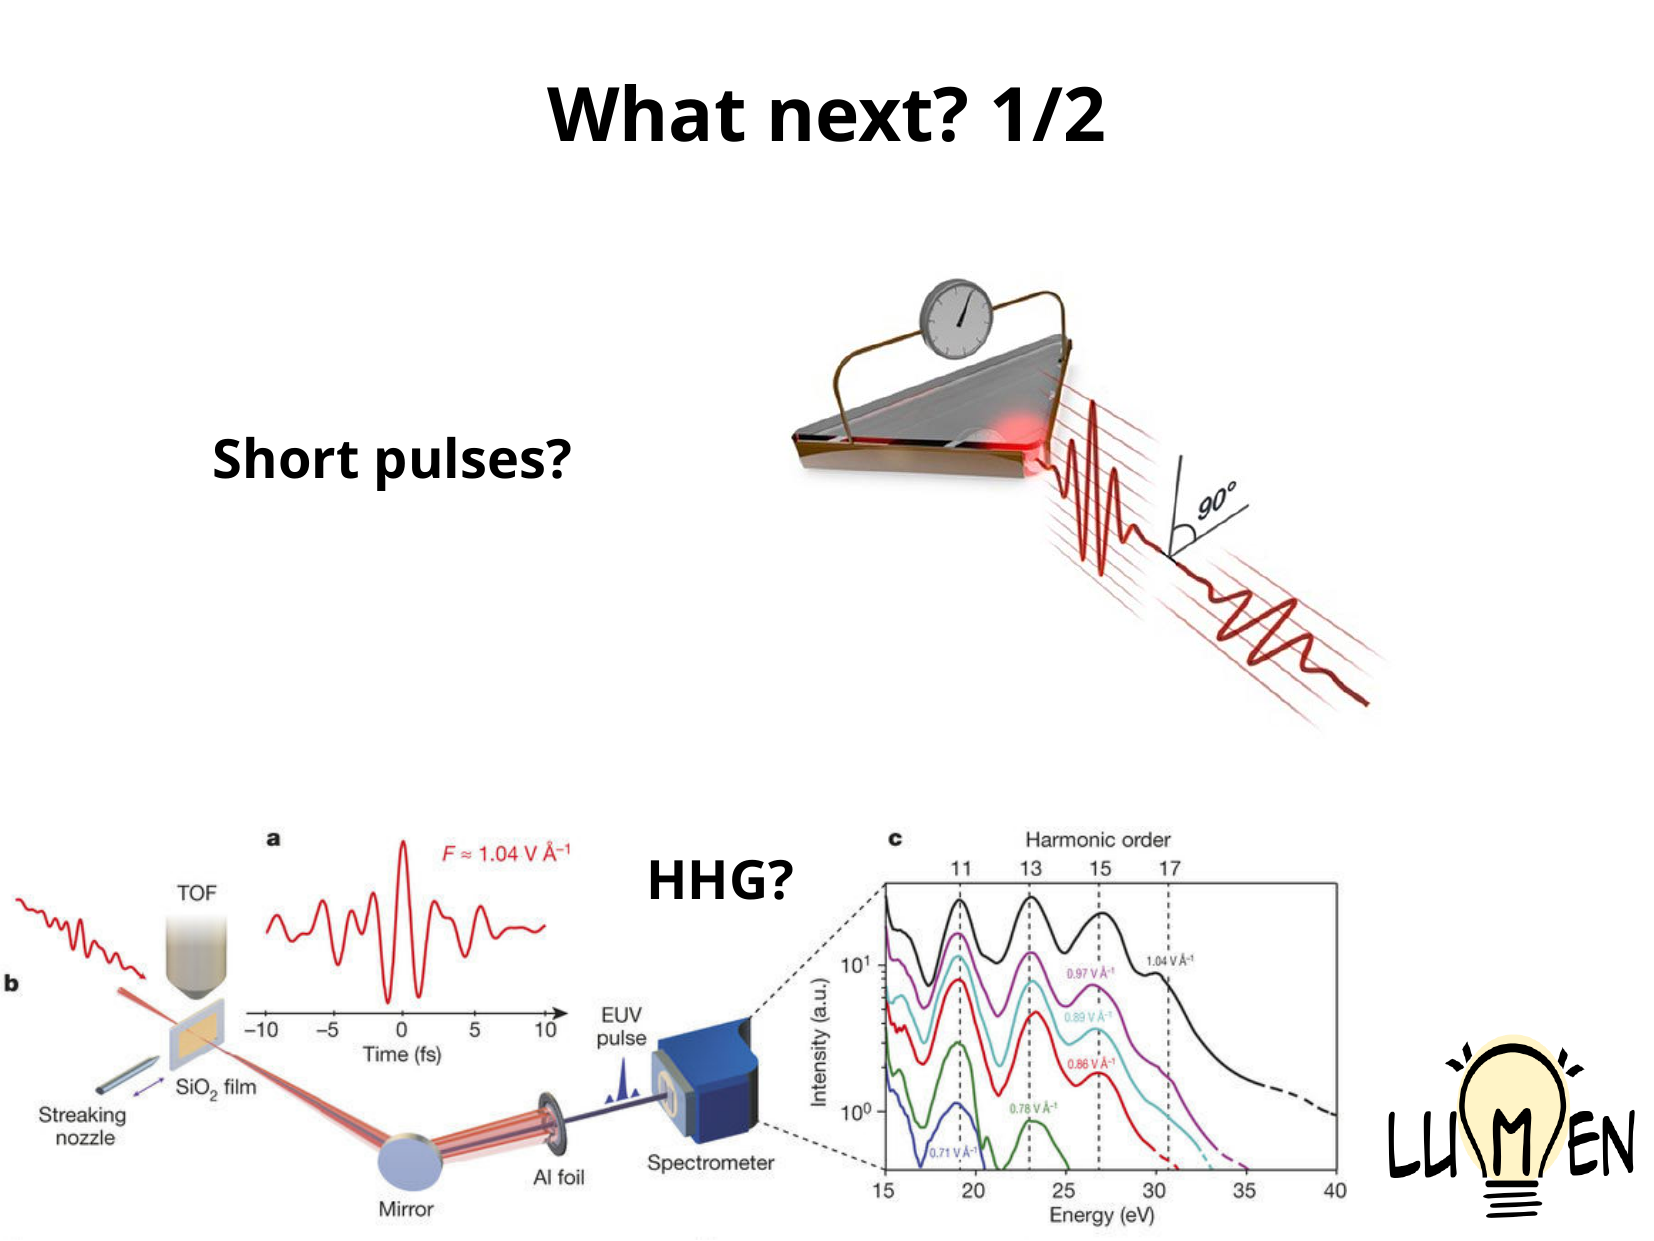

# What next? 1/2
Short pulses?
HHG?